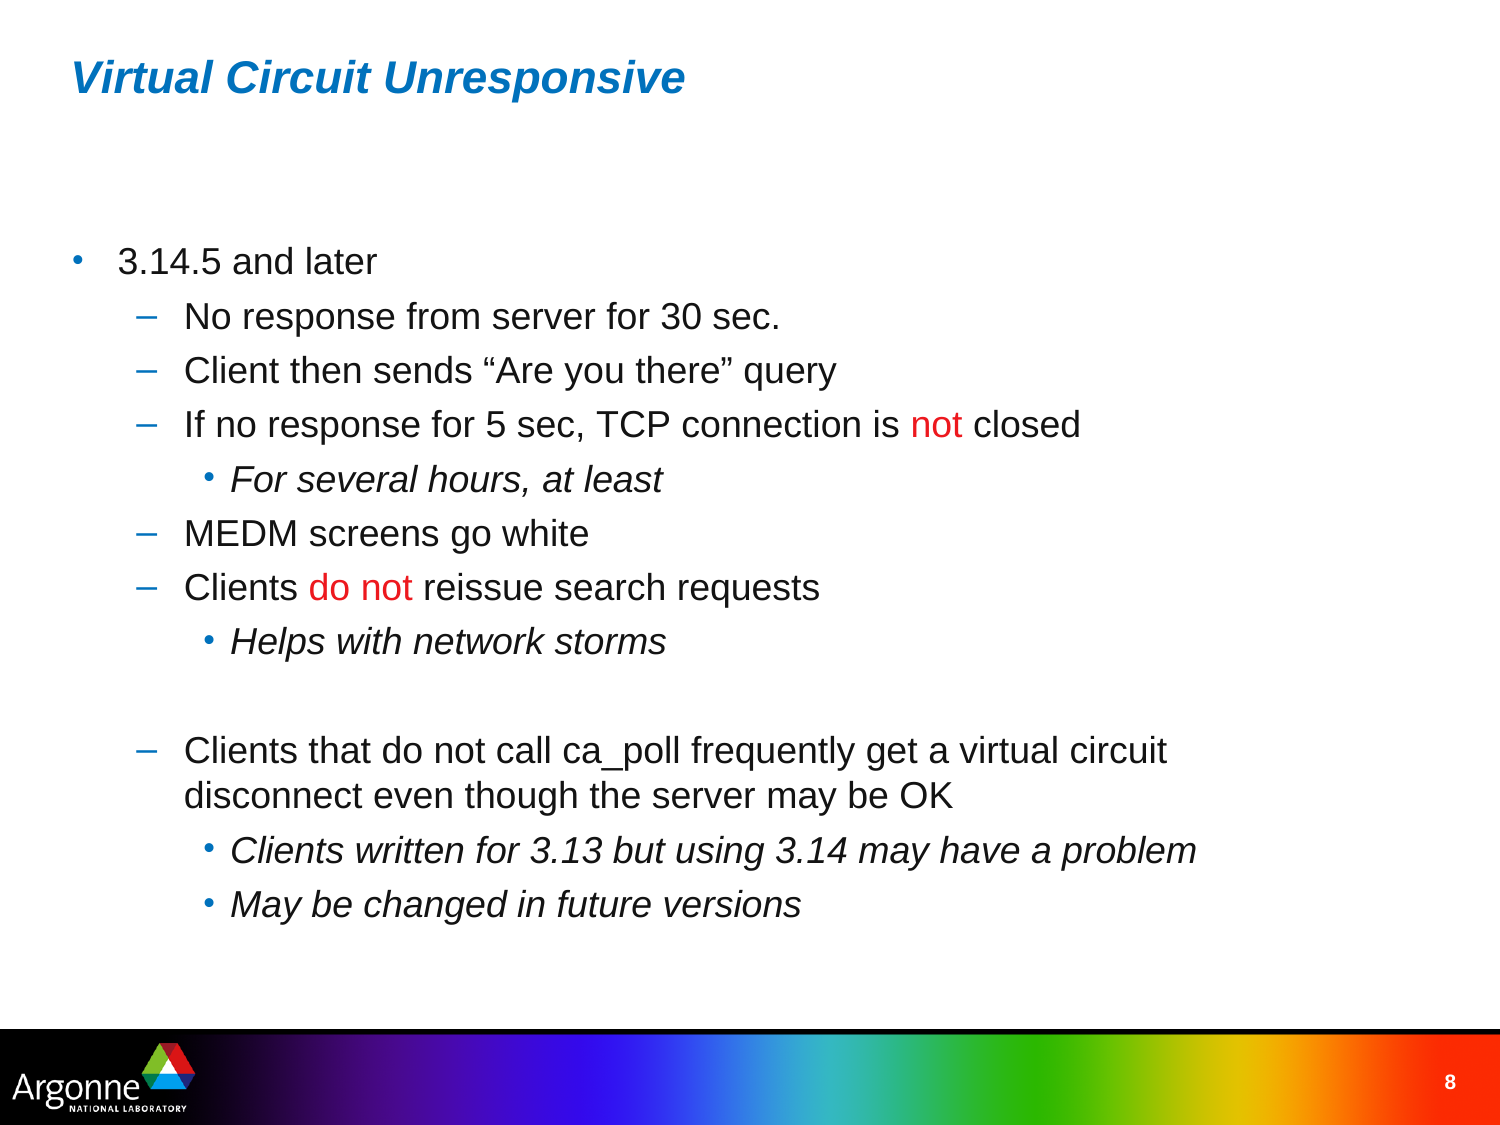

# Virtual Circuit Unresponsive
3.14.5 and later
No response from server for 30 sec.
Client then sends “Are you there” query
If no response for 5 sec, TCP connection is not closed
For several hours, at least
MEDM screens go white
Clients do not reissue search requests
Helps with network storms
Clients that do not call ca_poll frequently get a virtual circuit disconnect even though the server may be OK
Clients written for 3.13 but using 3.14 may have a problem
May be changed in future versions
8